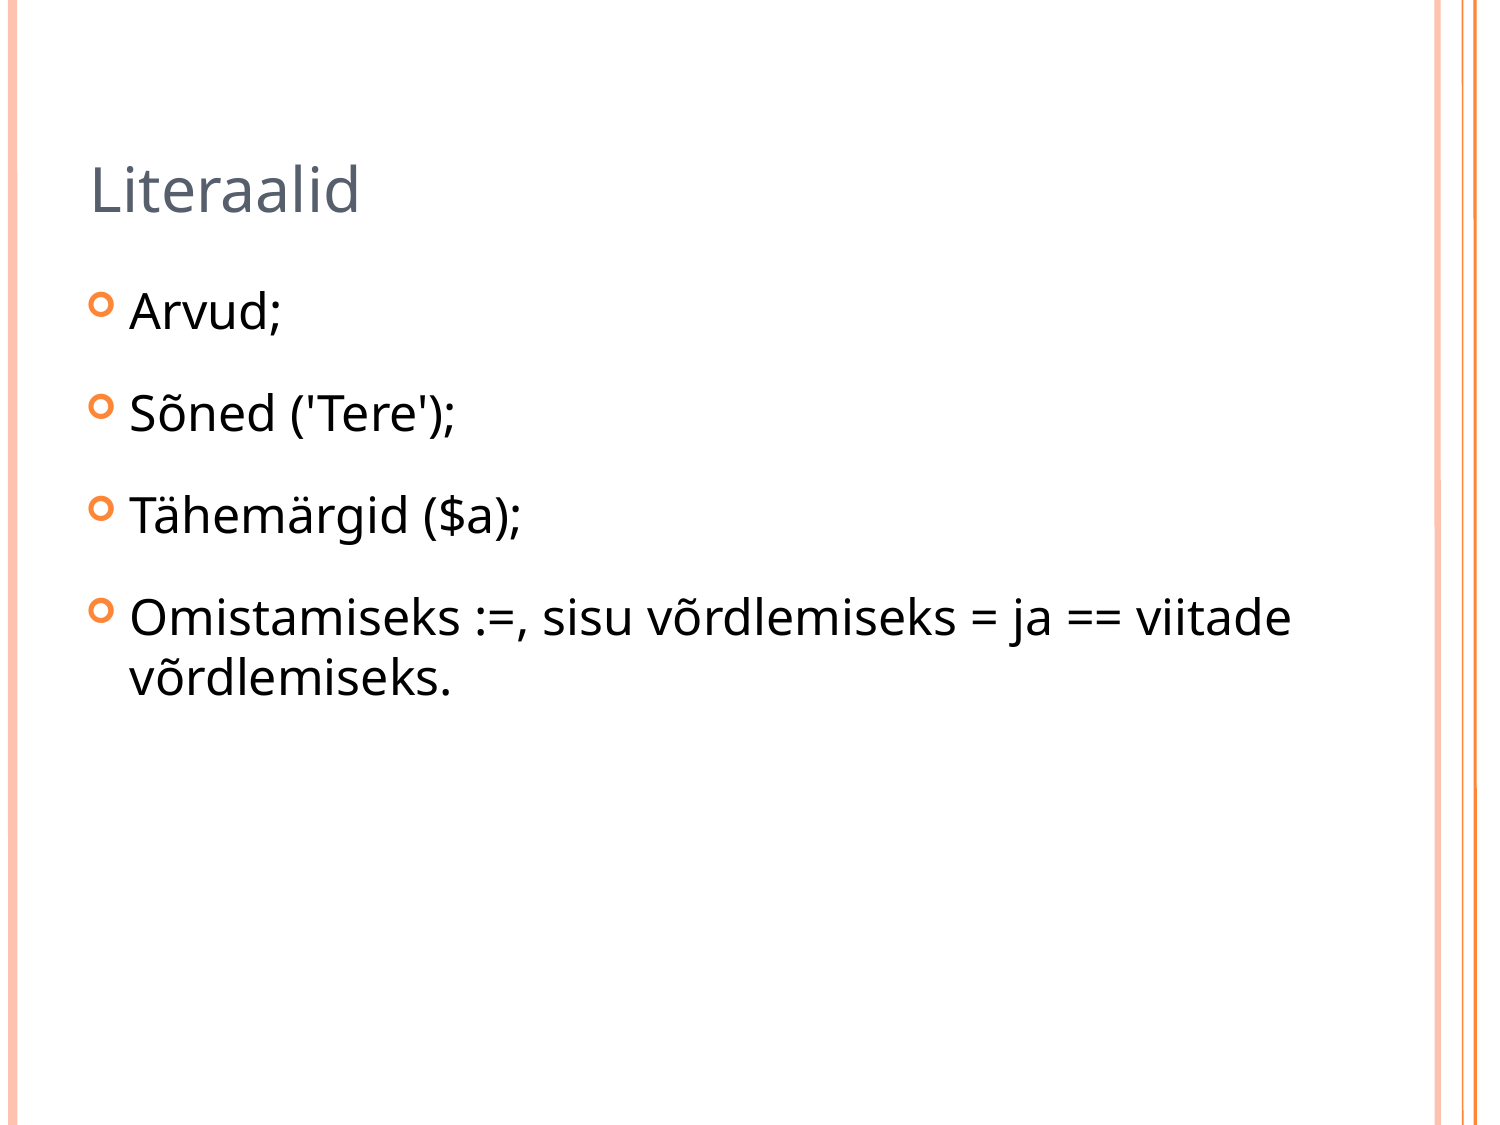

# Literaalid
Arvud;
Sõned ('Tere');
Tähemärgid ($a);
Omistamiseks :=, sisu võrdlemiseks = ja == viitade võrdlemiseks.